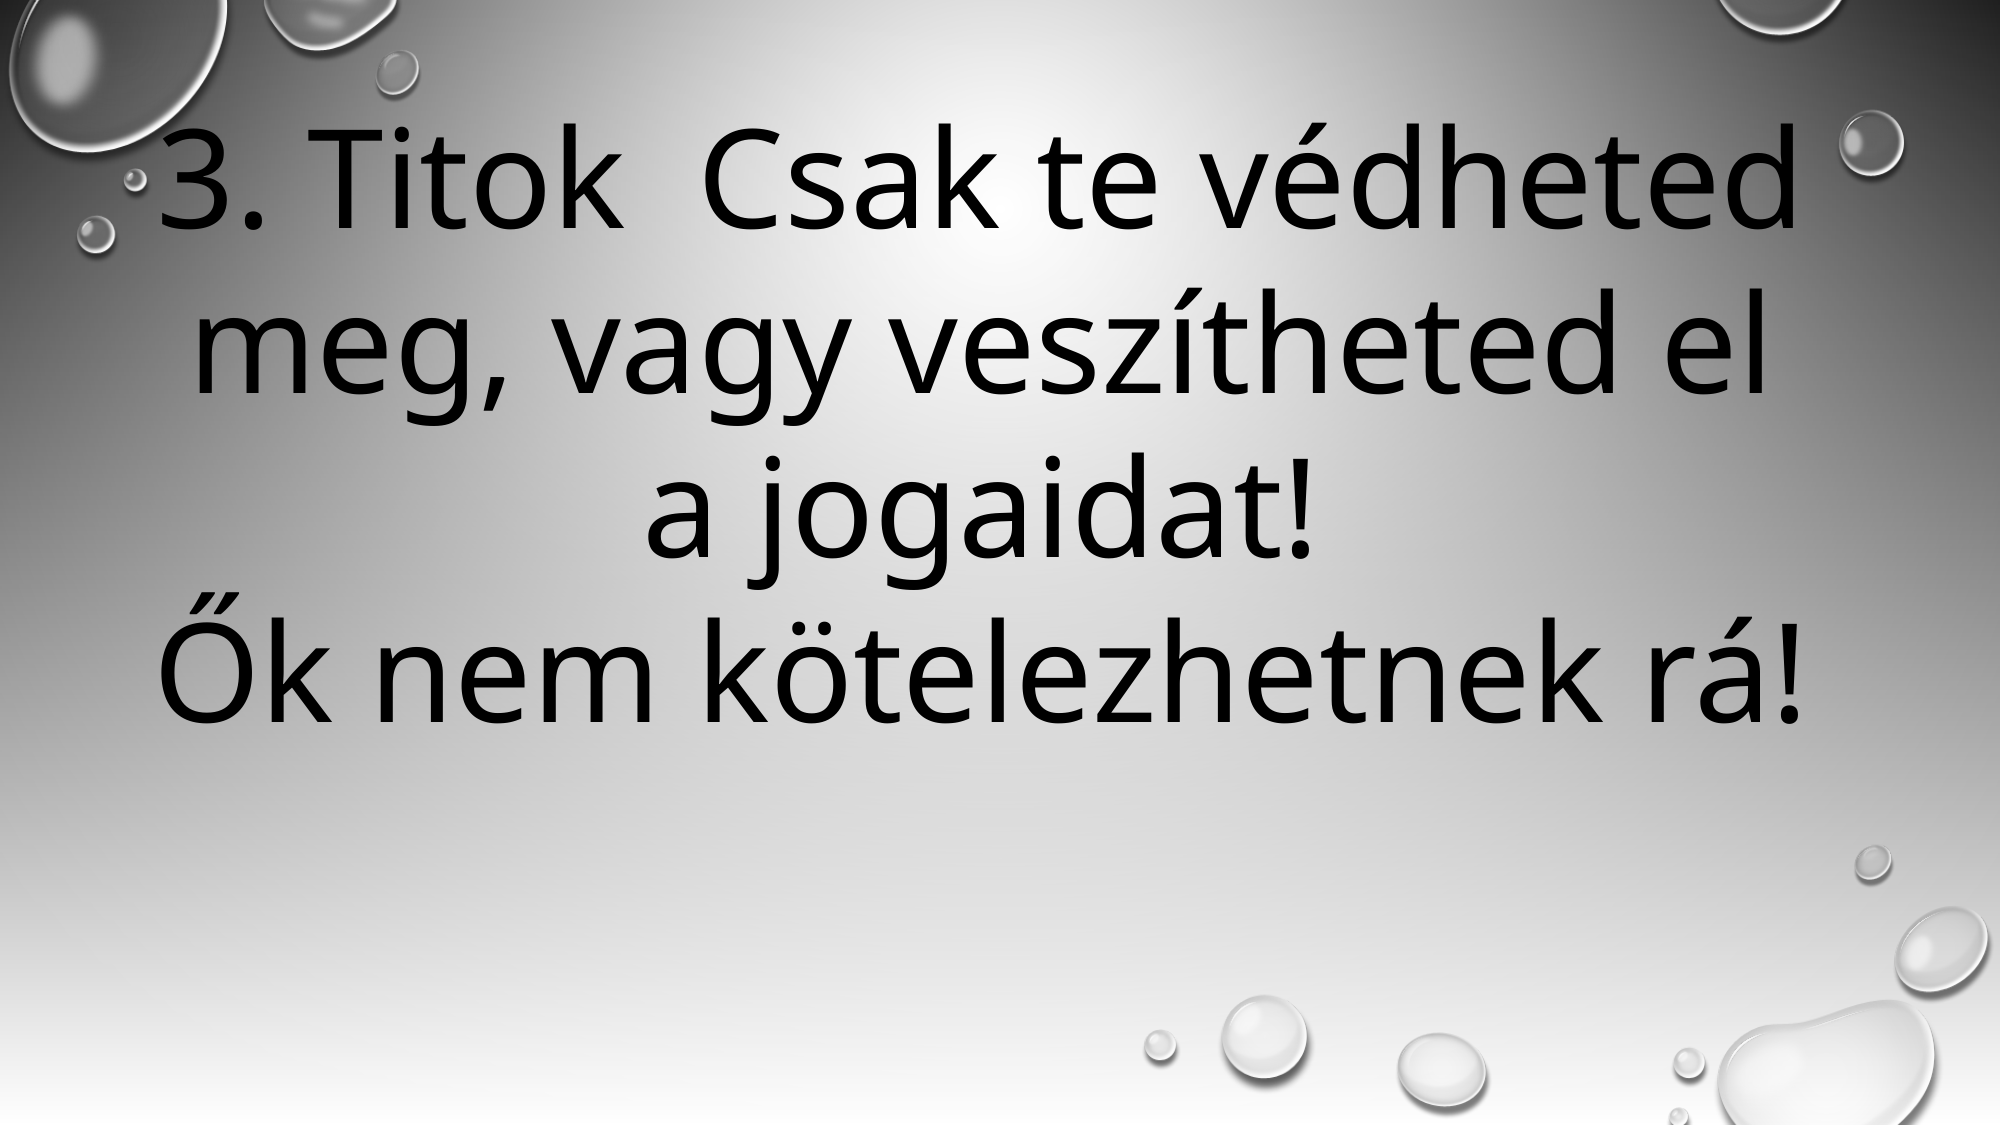

3. Titok Csak te védheted meg, vagy veszítheted el a jogaidat!
Ők nem kötelezhetnek rá!